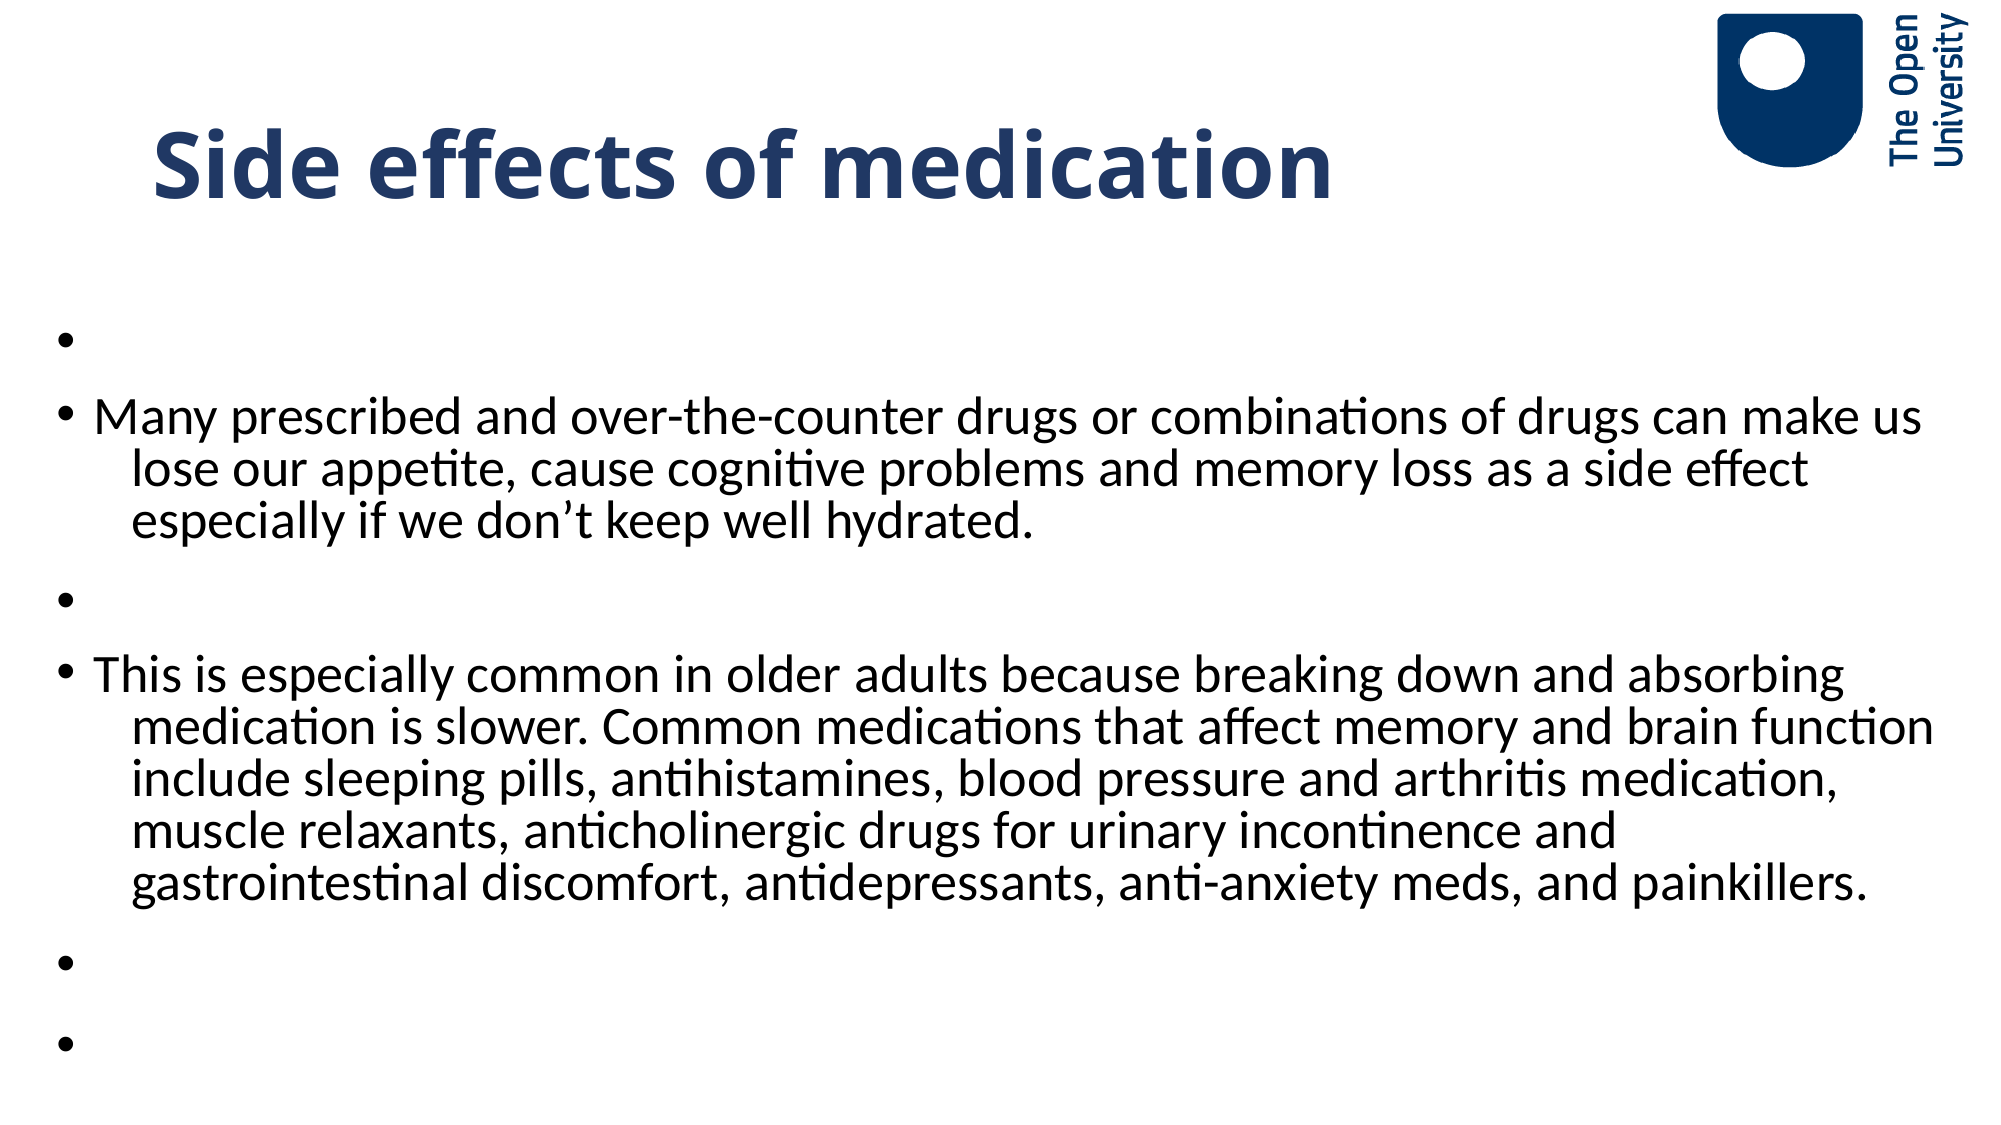

# Side effects of medication
Many prescribed and over-the-counter drugs or combinations of drugs can make us lose our appetite, cause cognitive problems and memory loss as a side effect especially if we don’t keep well hydrated.
This is especially common in older adults because breaking down and absorbing medication is slower. Common medications that affect memory and brain function include sleeping pills, antihistamines, blood pressure and arthritis medication, muscle relaxants, anticholinergic drugs for urinary incontinence and gastrointestinal discomfort, antidepressants, anti-anxiety meds, and painkillers.